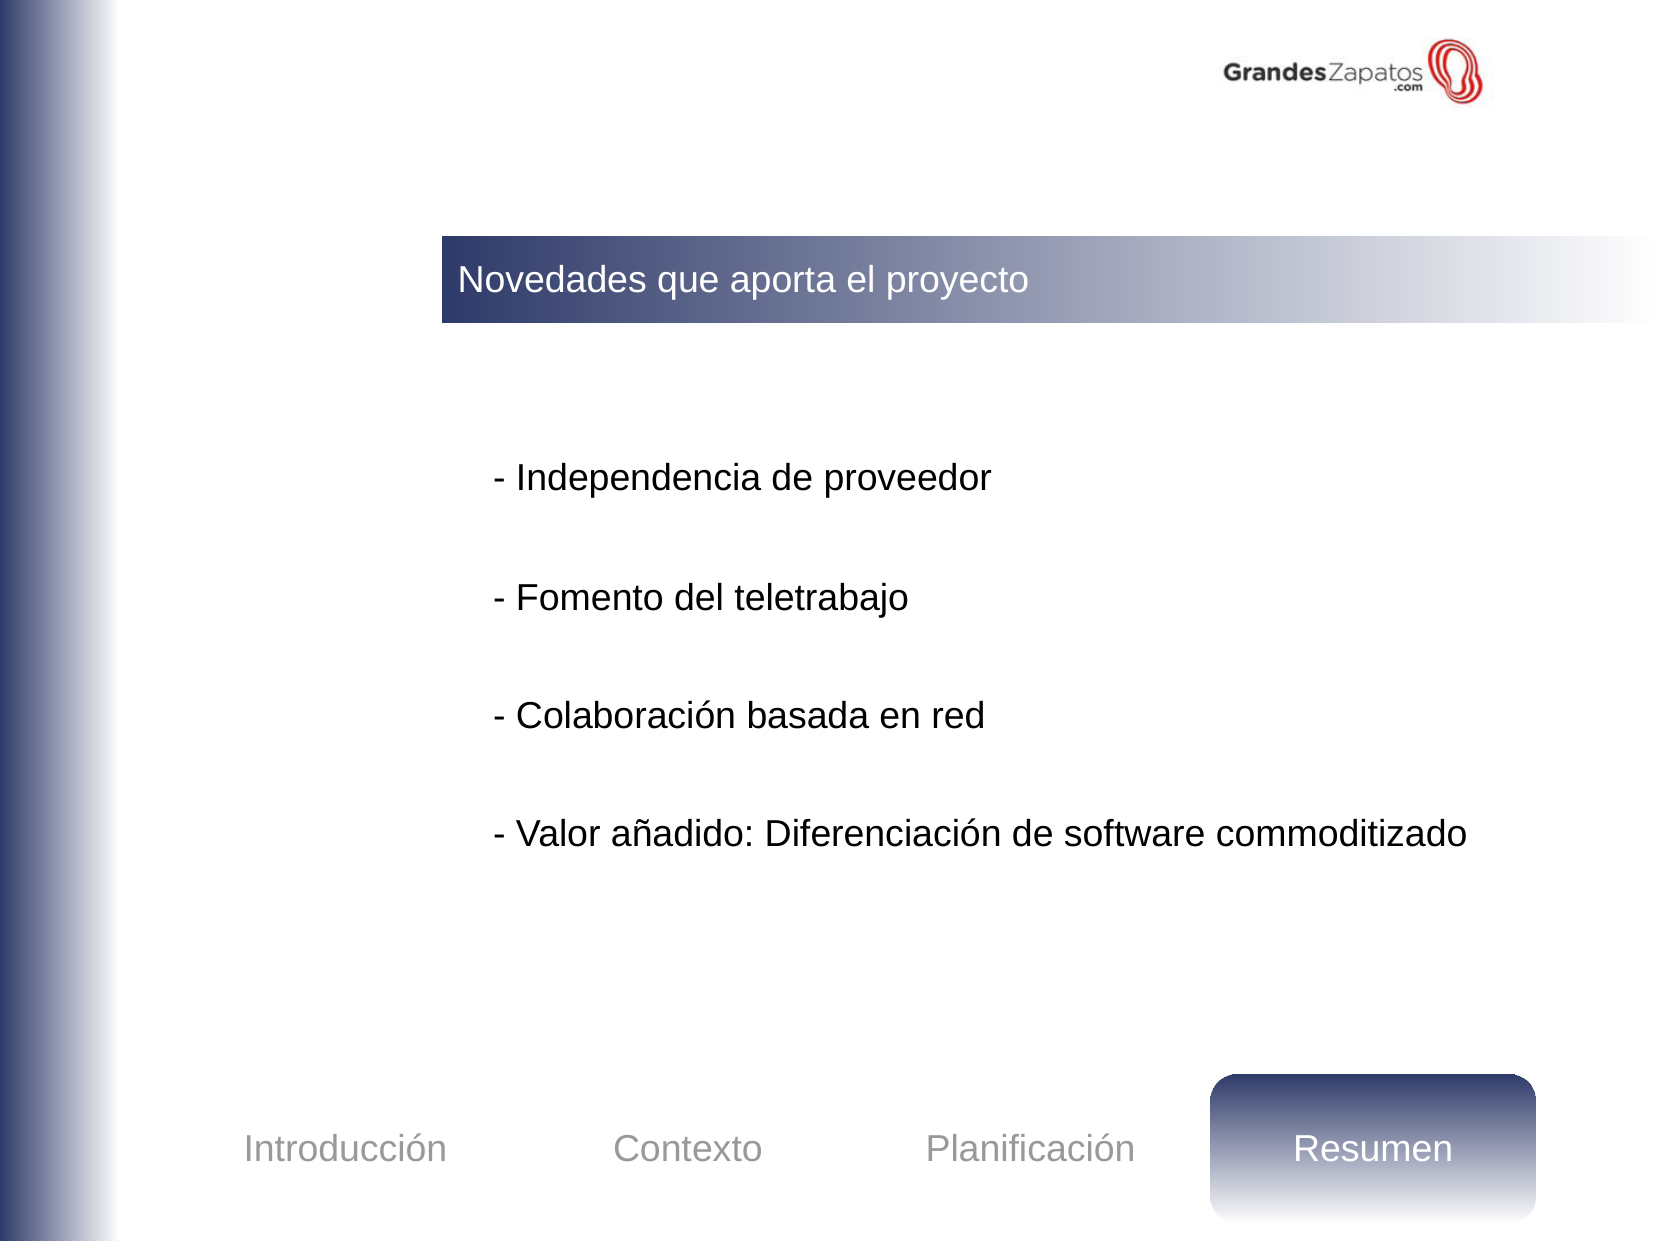

Novedades que aporta el proyecto
- Independencia de proveedor
- Fomento del teletrabajo
- Colaboración basada en red
- Valor añadido: Diferenciación de software commoditizado
Introducción
Contexto
Planificación
Resumen